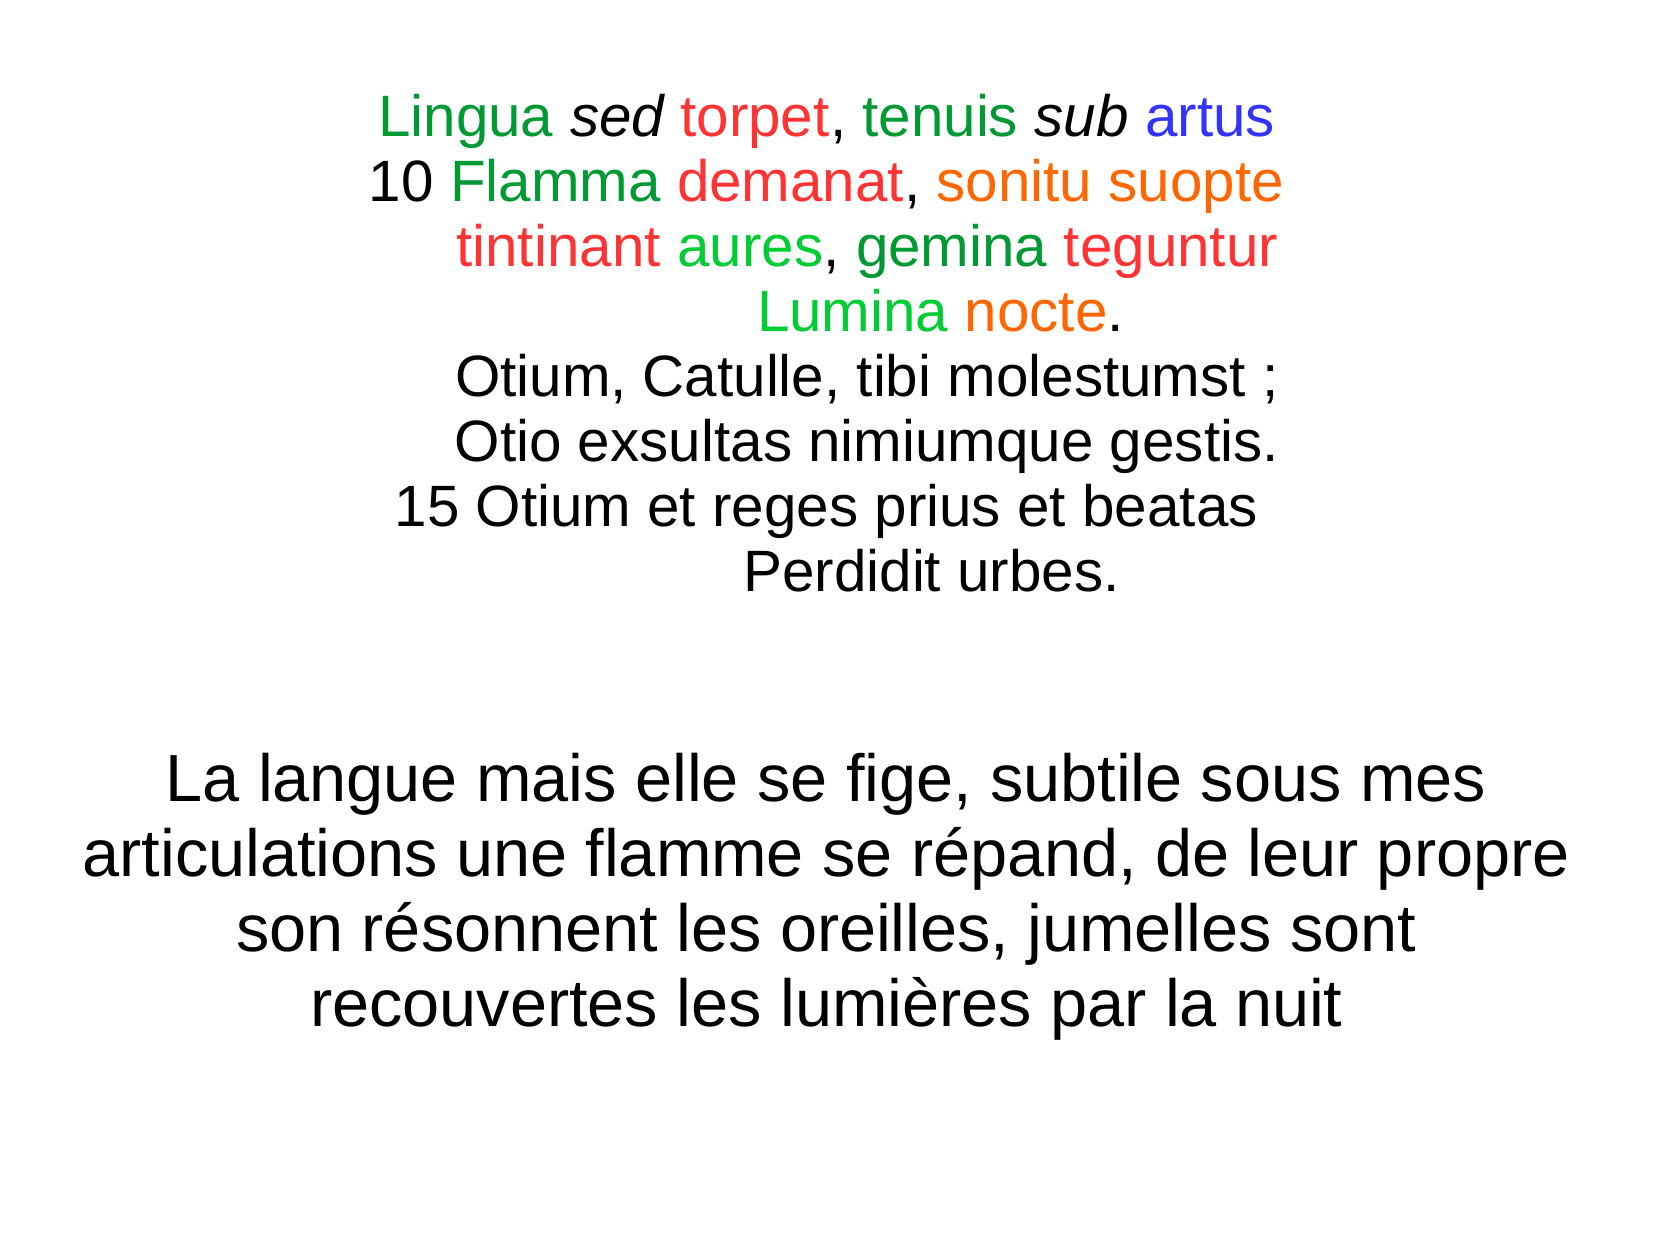

# Lingua sed torpet, tenuis sub artus 10 Flamma demanat, sonitu suopte tintinant aures, gemina teguntur Lumina nocte. Otium, Catulle, tibi molestumst ; Otio exsultas nimiumque gestis. 15 Otium et reges prius et beatas Perdidit urbes.
La langue mais elle se fige, subtile sous mes articulations une flamme se répand, de leur propre son résonnent les oreilles, jumelles sont recouvertes les lumières par la nuit